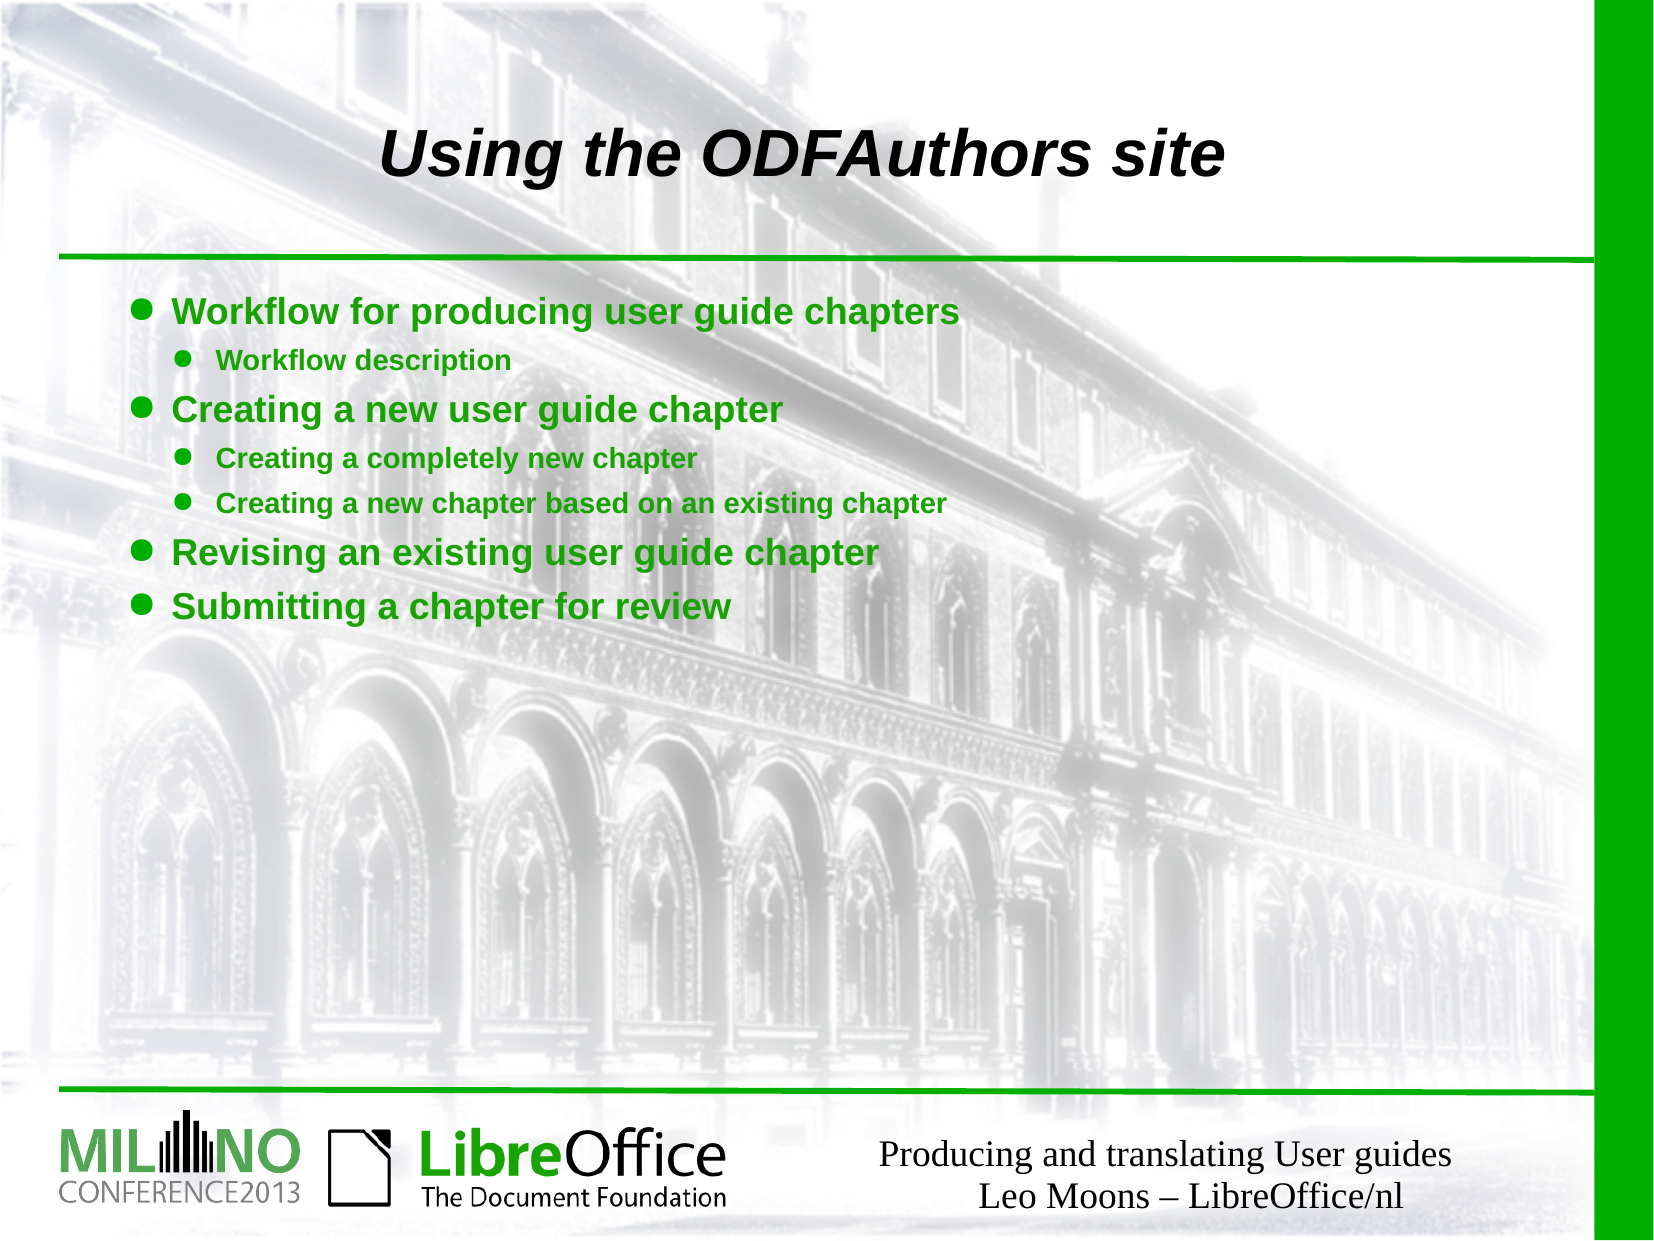

# Using the ODFAuthors site
Workflow for producing user guide chapters
Workflow description
Creating a new user guide chapter
Creating a completely new chapter
Creating a new chapter based on an existing chapter
Revising an existing user guide chapter
Submitting a chapter for review
Producing and translating User guides
Leo Moons – LibreOffice/nl